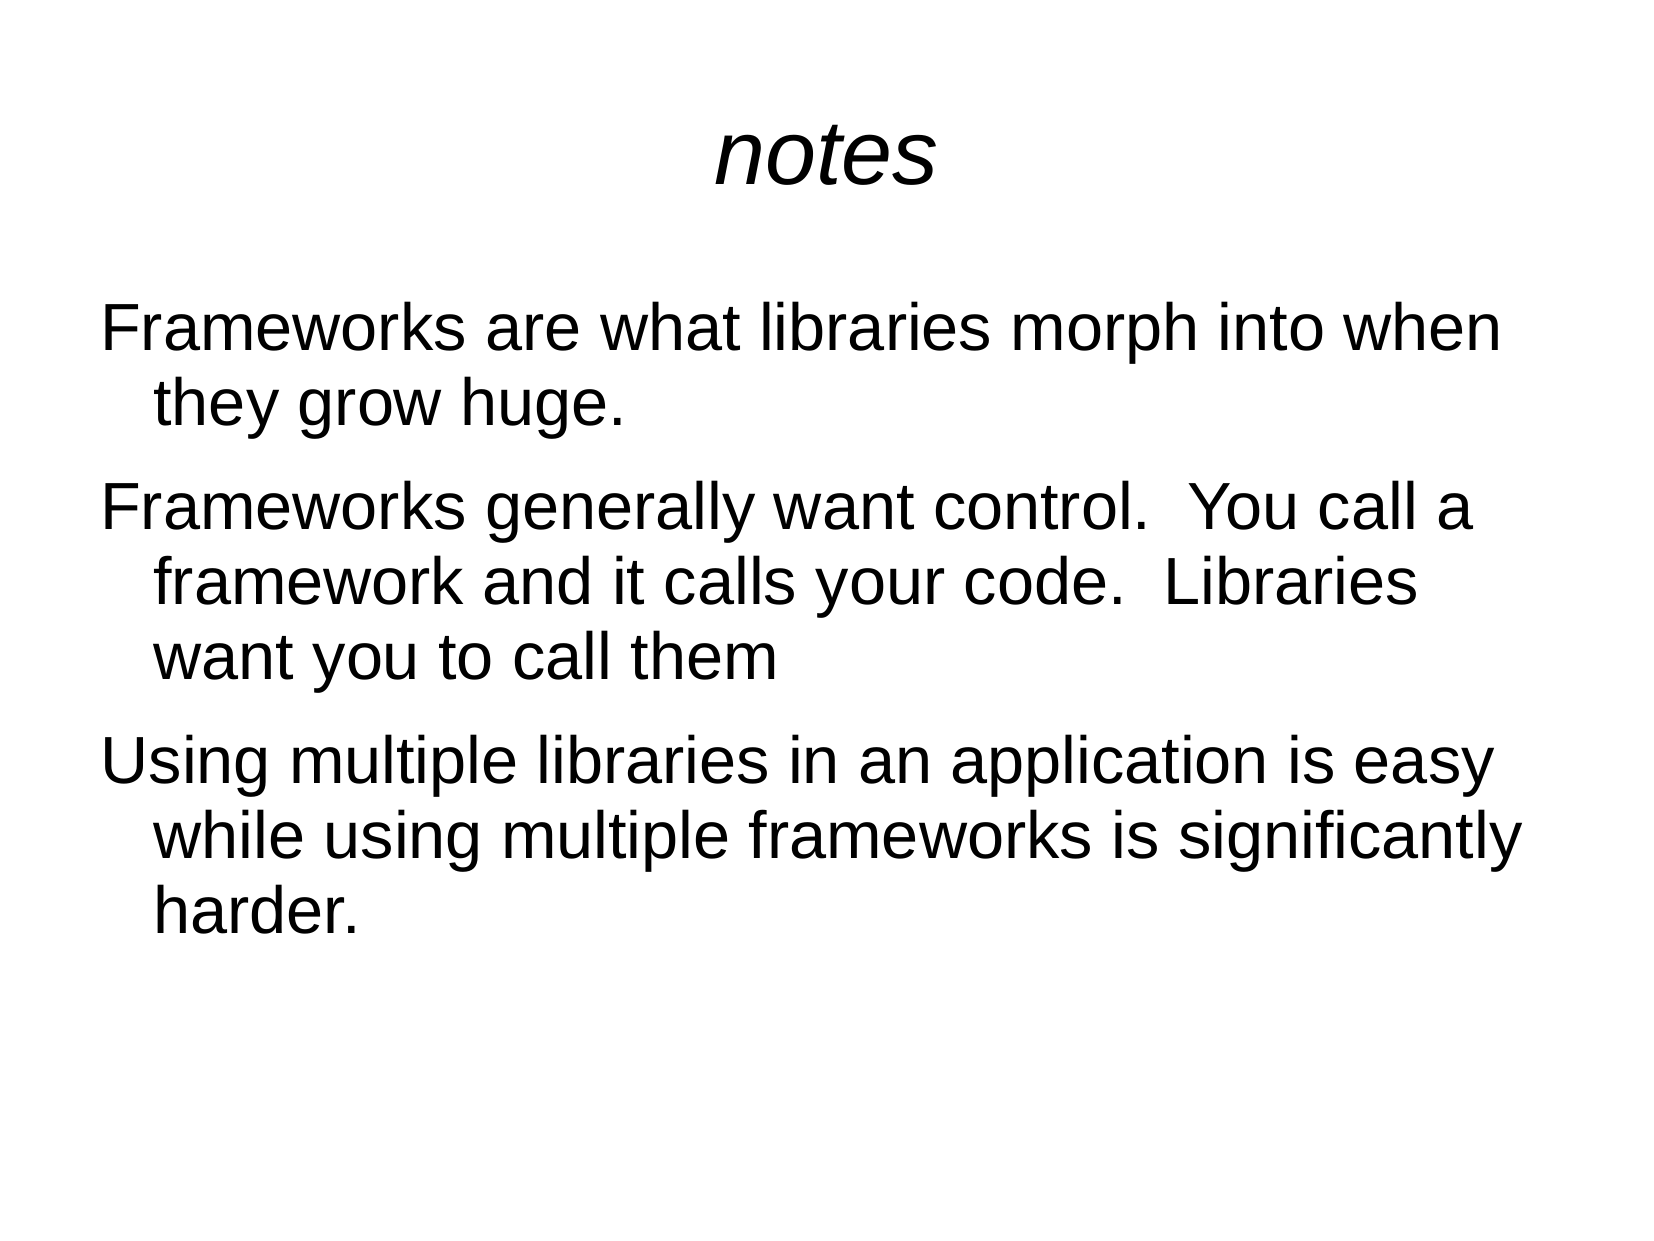

# notes
Frameworks are what libraries morph into when they grow huge.
Frameworks generally want control. You call a framework and it calls your code. Libraries want you to call them
Using multiple libraries in an application is easy while using multiple frameworks is significantly harder.